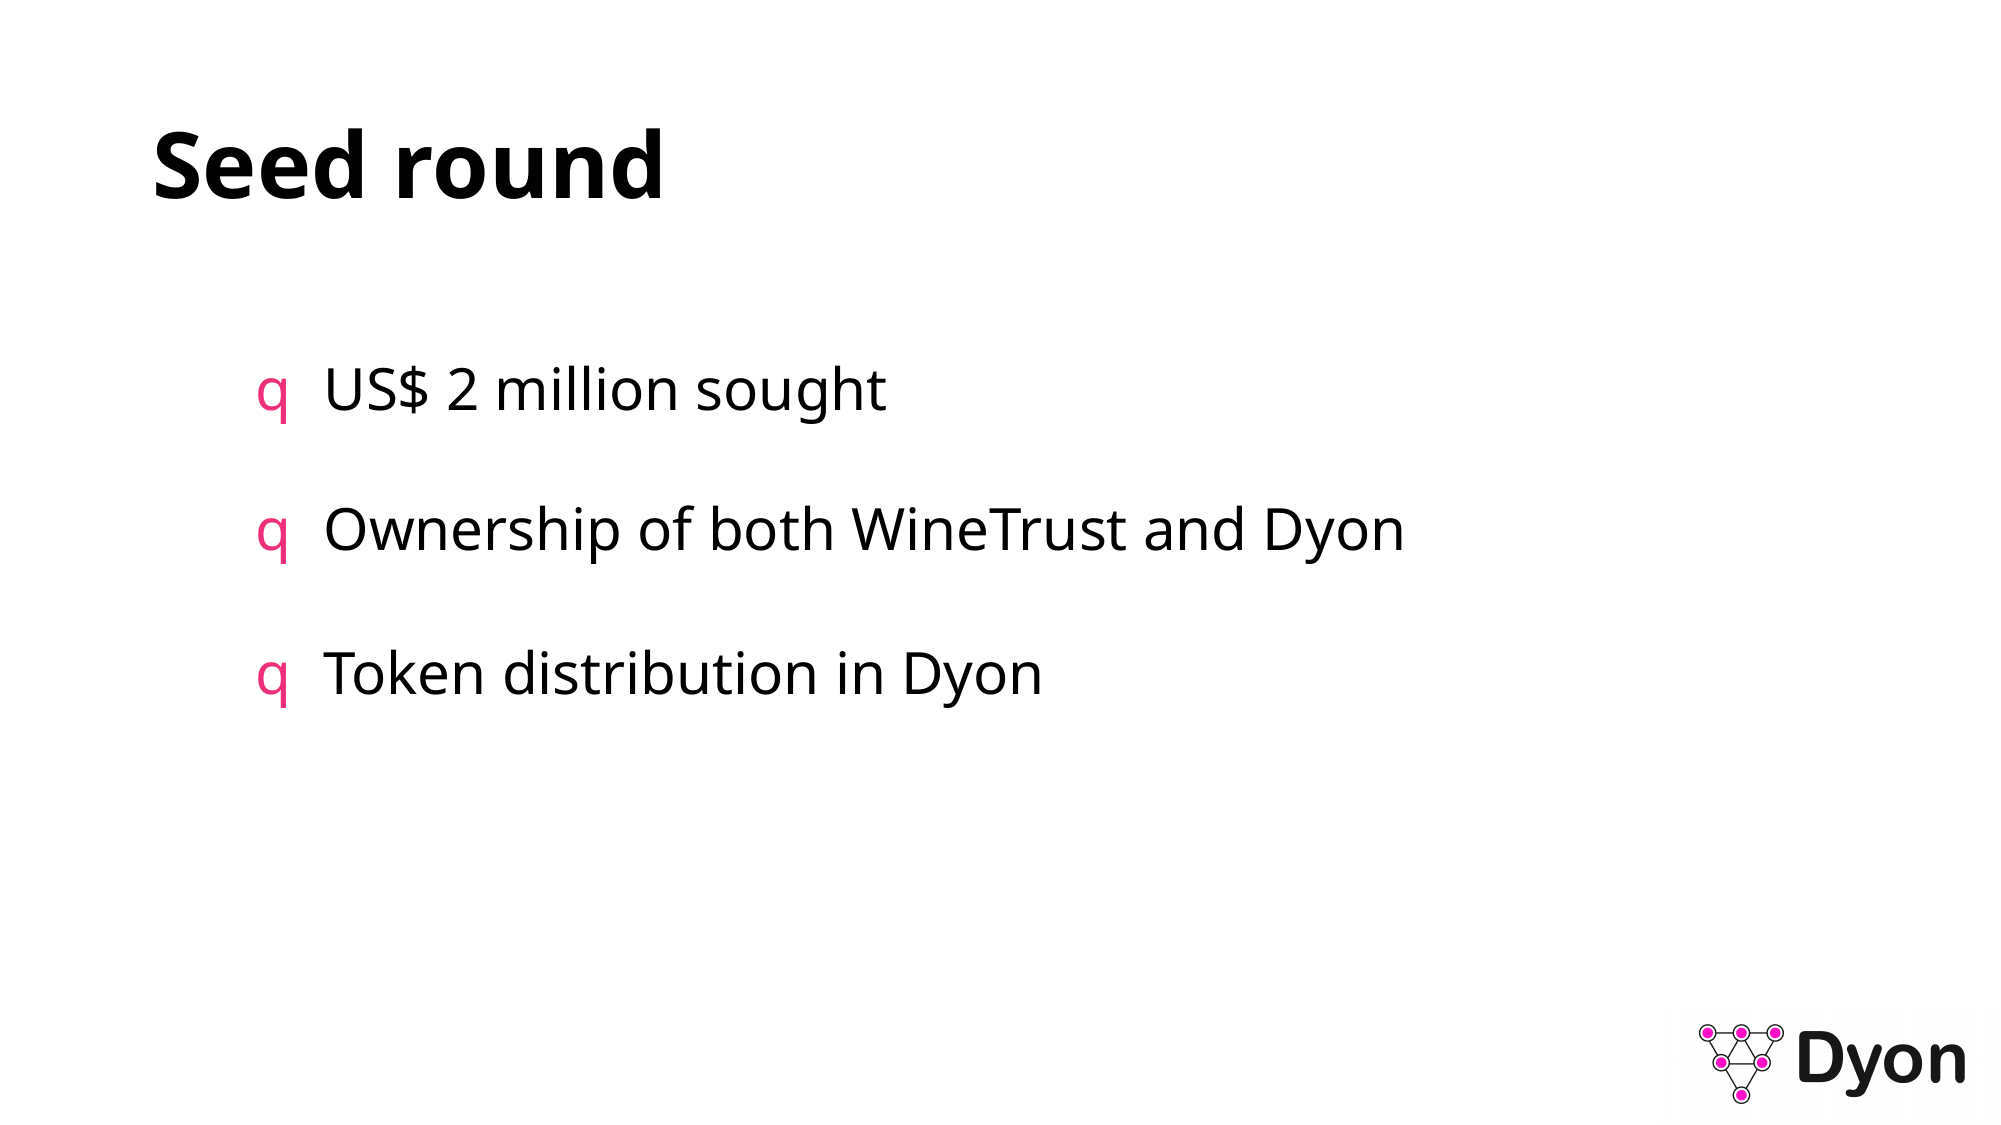

# Seed round
 US$ 2 million sought
 Ownership of both WineTrust and Dyon
 Token distribution in Dyon